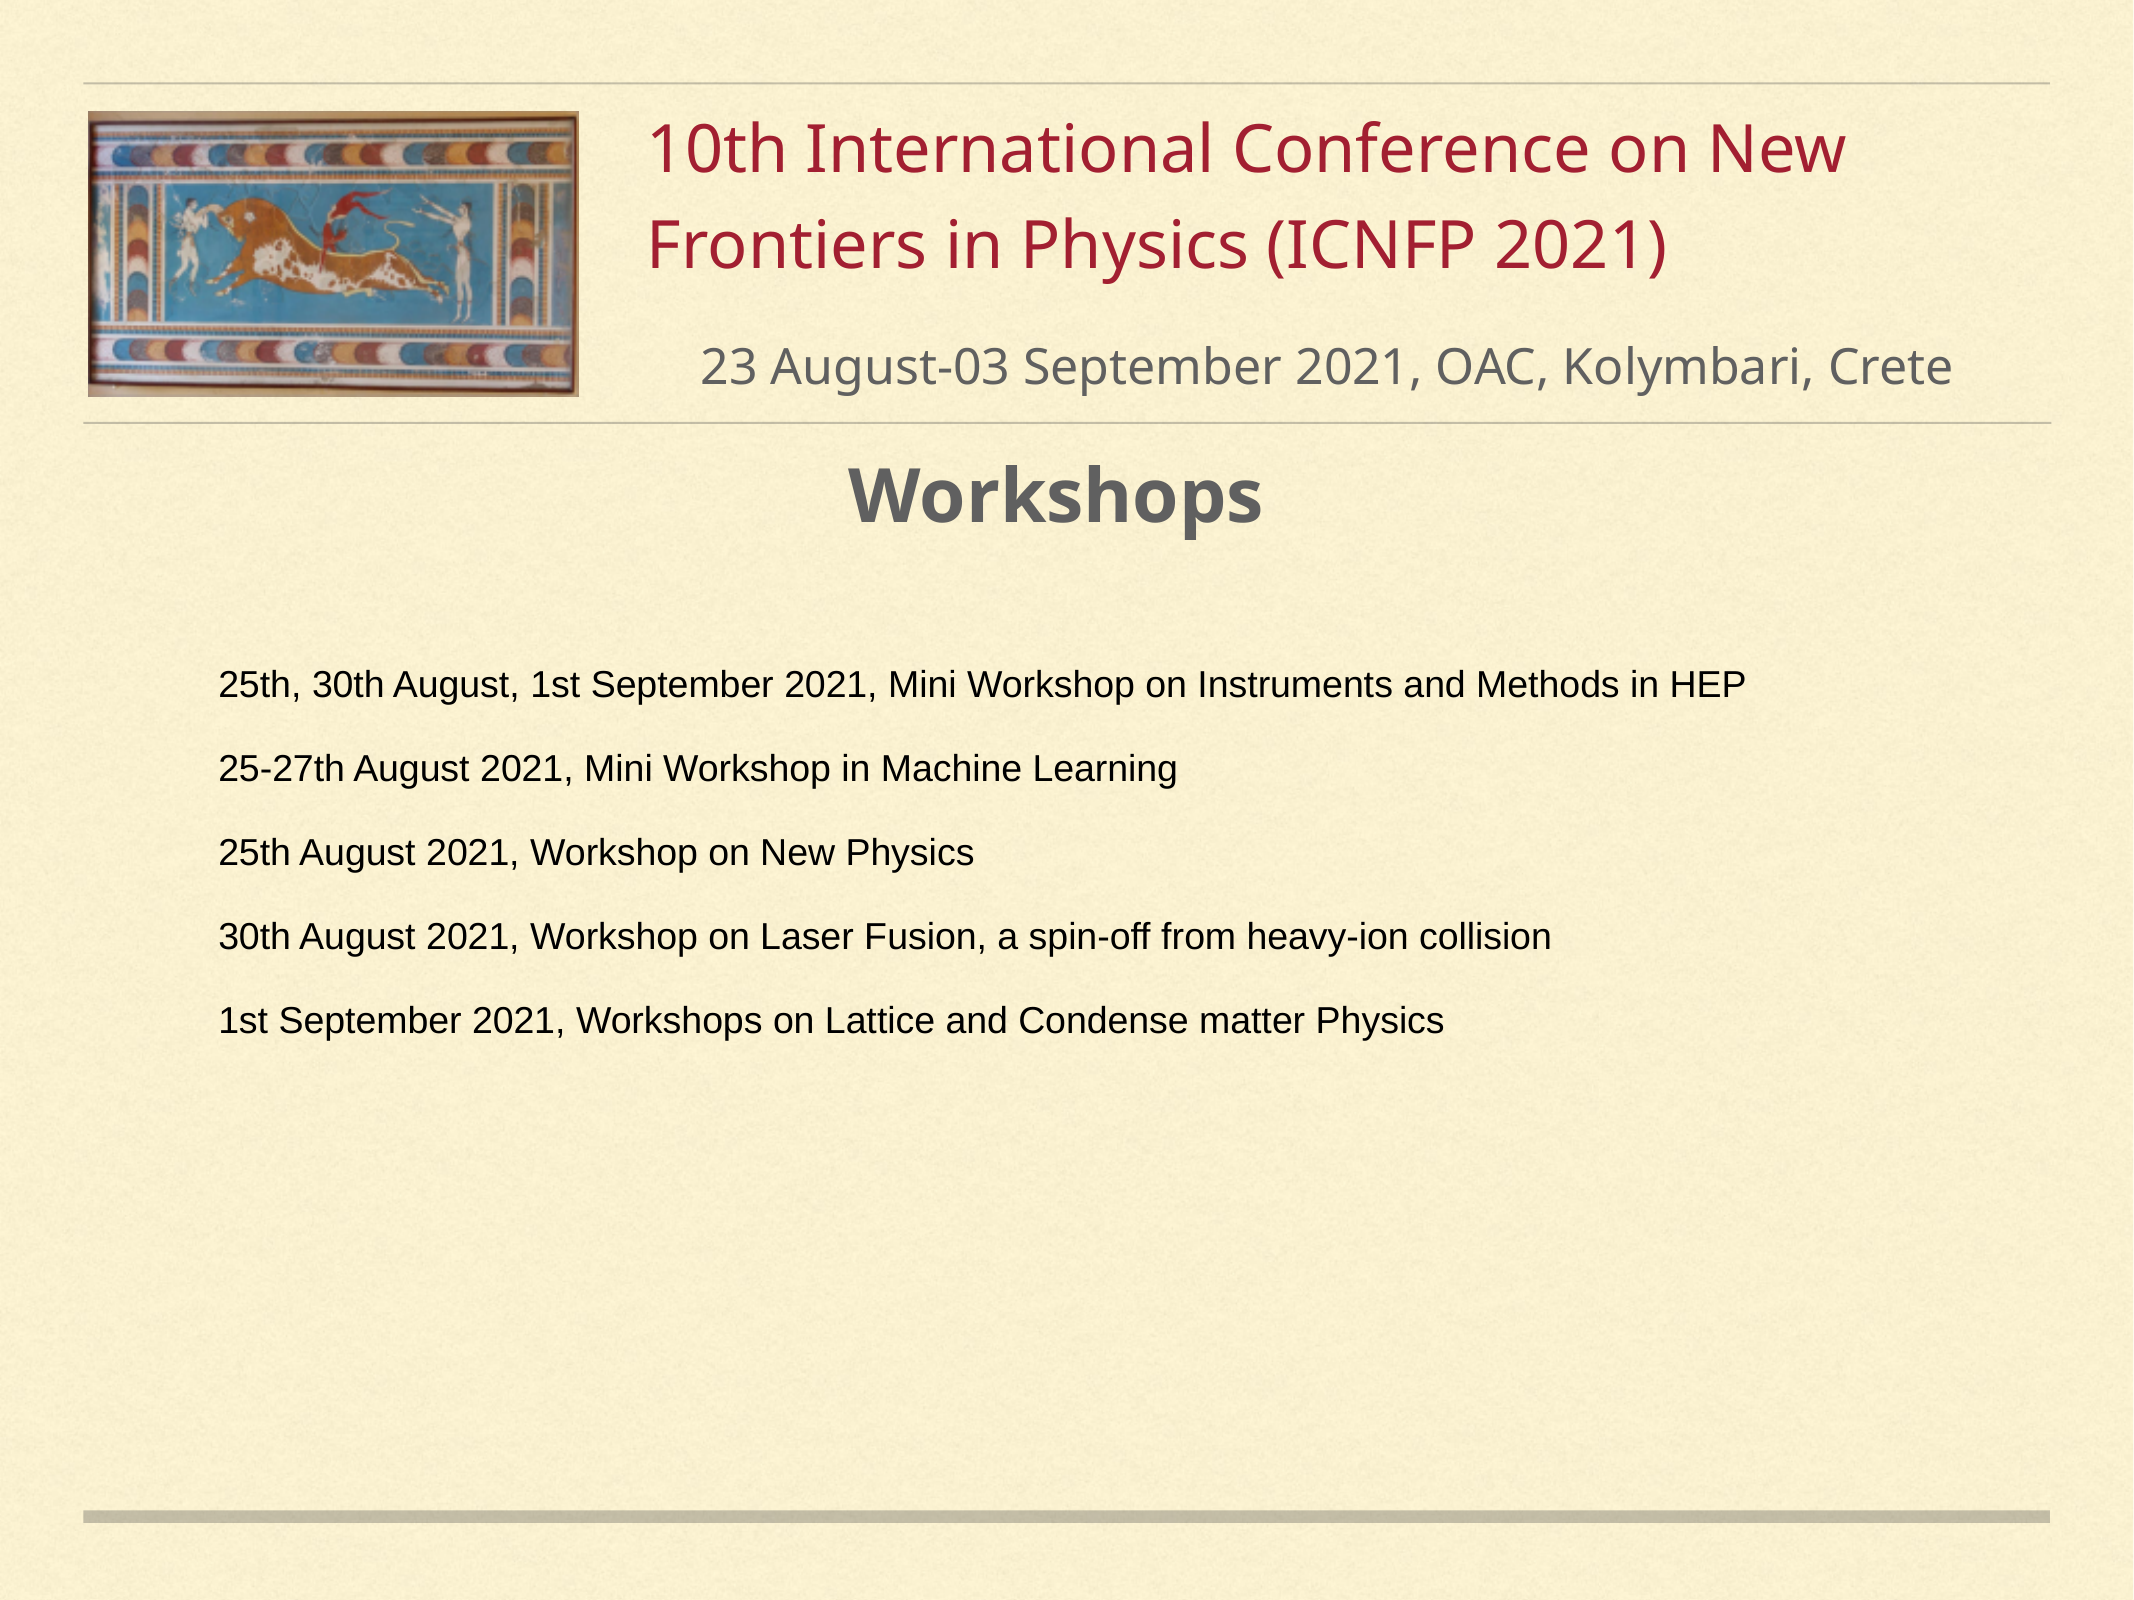

# 10th International Conference on New Frontiers in Physics (ICNFP 2021)
23 August-03 September 2021, OAC, Kolymbari, Crete
Workshops
25th, 30th August, 1st September 2021, Mini Workshop on Instruments and Methods in HEP
25-27th August 2021, Mini Workshop in Machine Learning
25th August 2021, Workshop on New Physics
30th August 2021, Workshop on Laser Fusion, a spin-off from heavy-ion collision
1st September 2021, Workshops on Lattice and Condense matter Physics